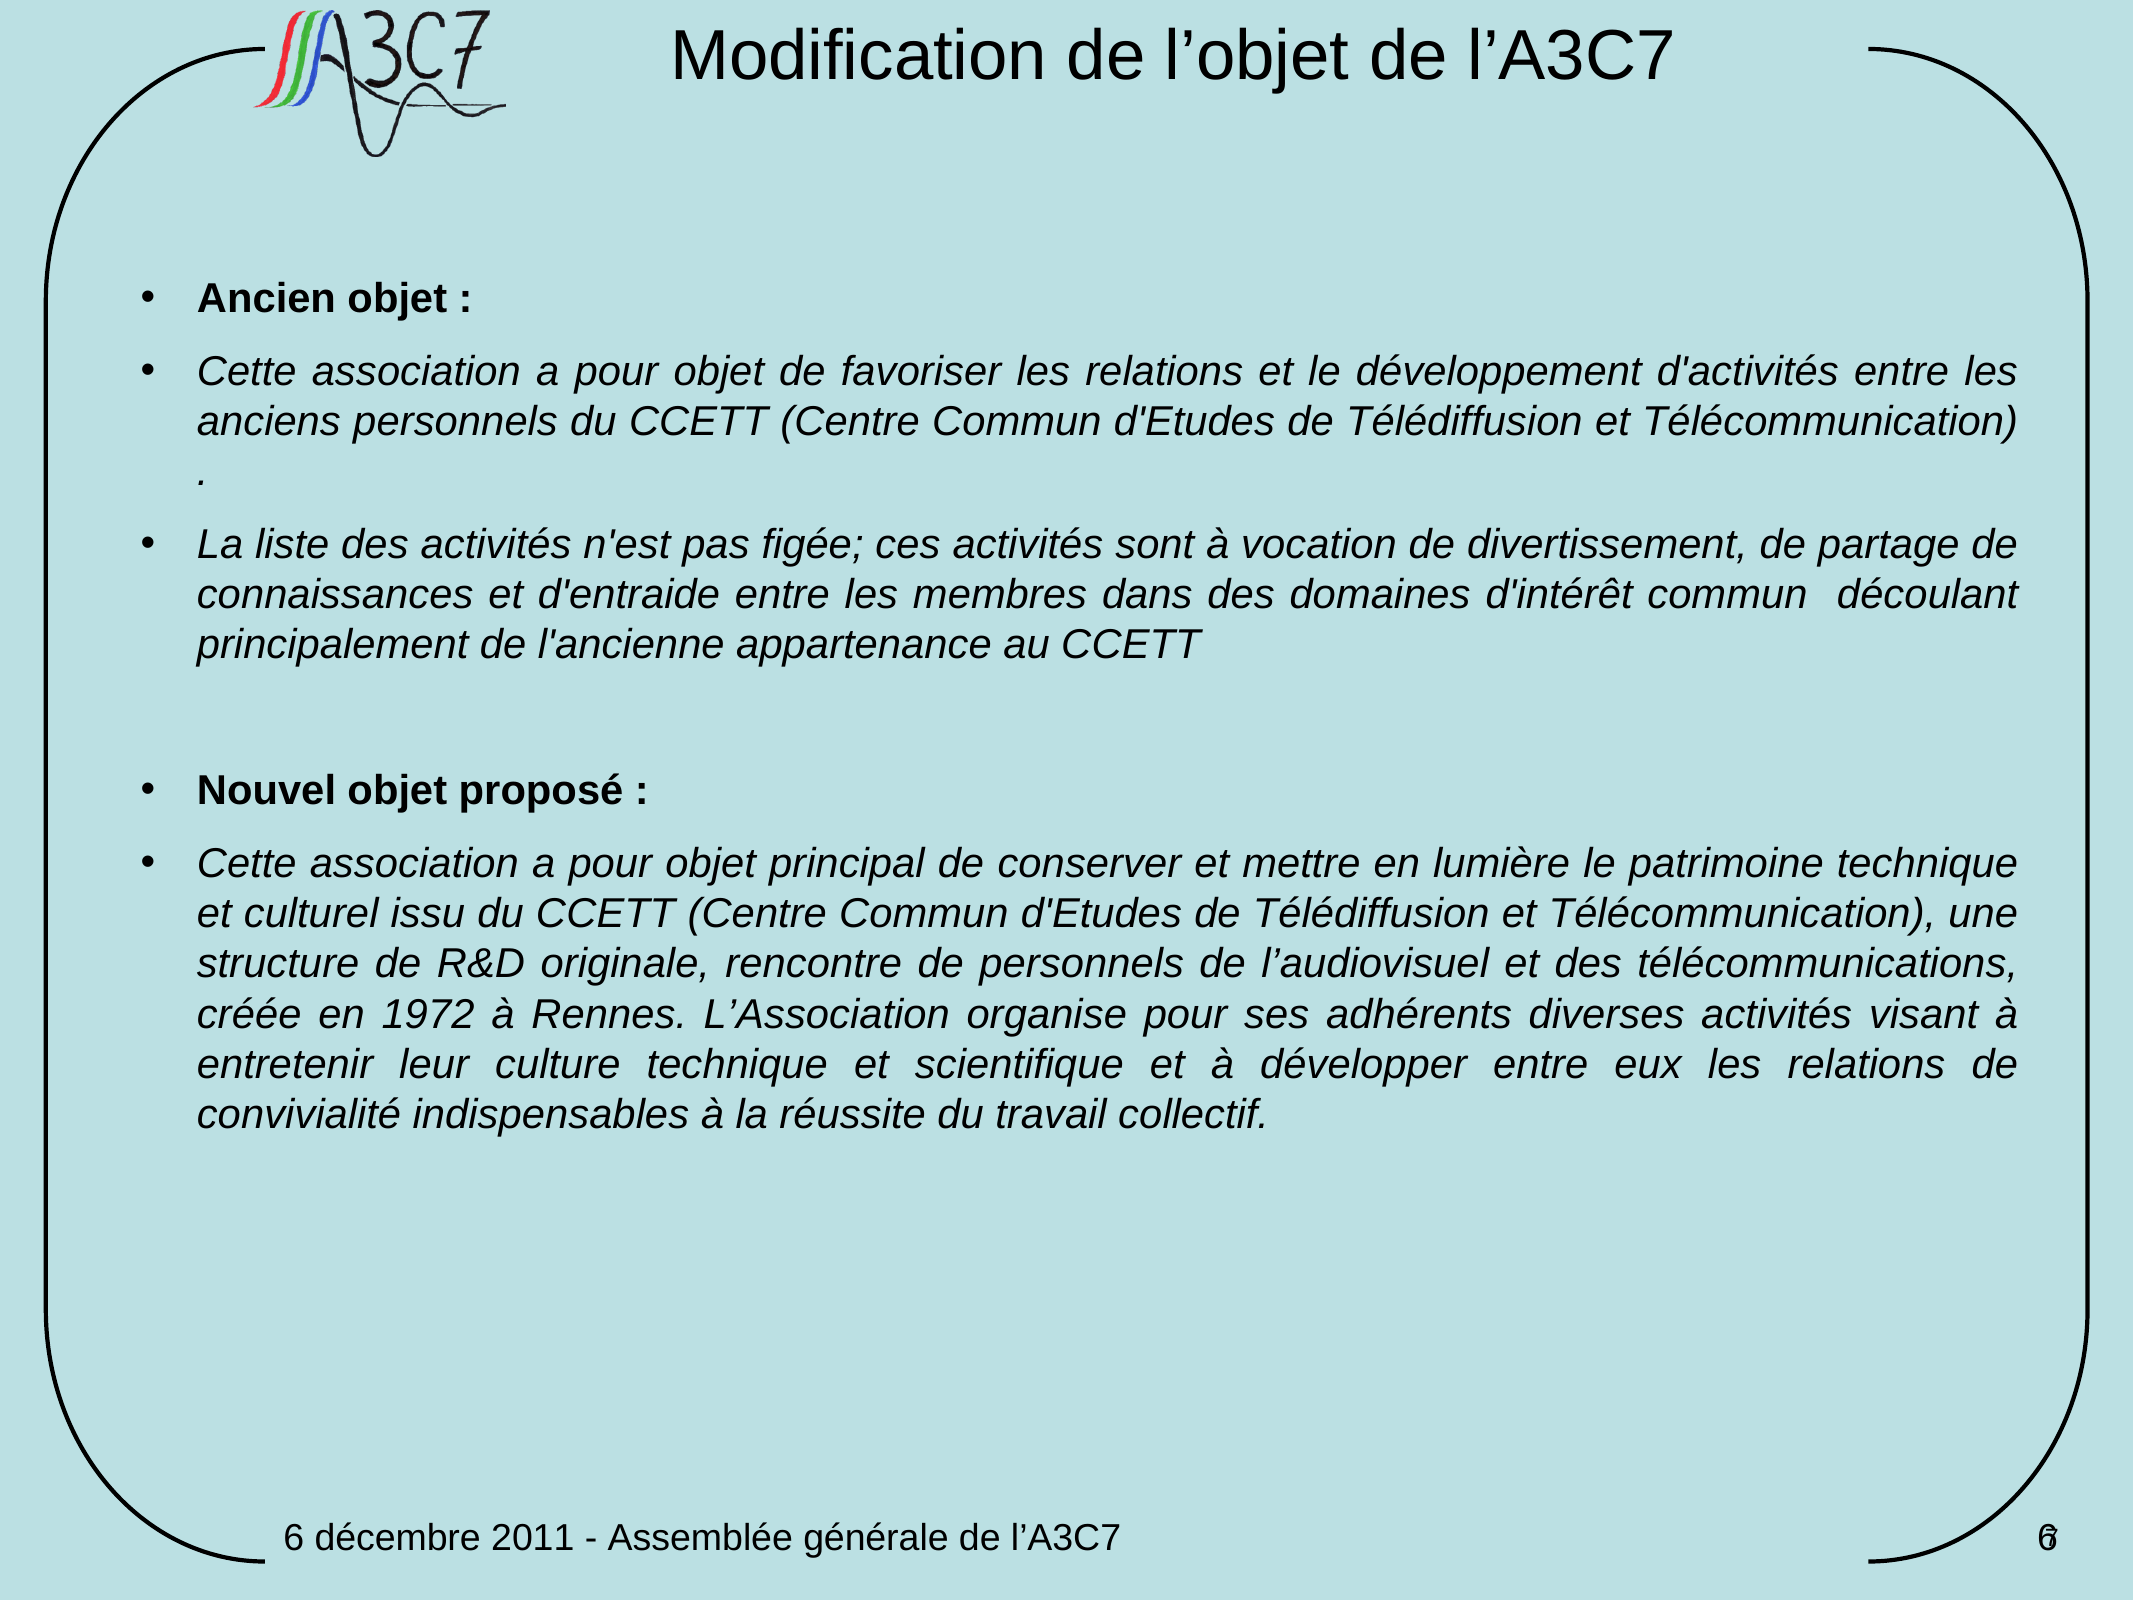

# Modification de l’objet de l’A3C7
Ancien objet :
Cette association a pour objet de favoriser les relations et le développement d'activités entre les anciens personnels du CCETT (Centre Commun d'Etudes de Télédiffusion et Télécommunication) .
La liste des activités n'est pas figée; ces activités sont à vocation de divertissement, de partage de connaissances et d'entraide entre les membres dans des domaines d'intérêt commun découlant principalement de l'ancienne appartenance au CCETT
Nouvel objet proposé :
Cette association a pour objet principal de conserver et mettre en lumière le patrimoine technique et culturel issu du CCETT (Centre Commun d'Etudes de Télédiffusion et Télécommunication), une structure de R&D originale, rencontre de personnels de l’audiovisuel et des télécommunications, créée en 1972 à Rennes. L’Association organise pour ses adhérents diverses activités visant à entretenir leur culture technique et scientifique et à développer entre eux les relations de convivialité indispensables à la réussite du travail collectif.
6 décembre 2011 - Assemblée générale de l’A3C7
6
7